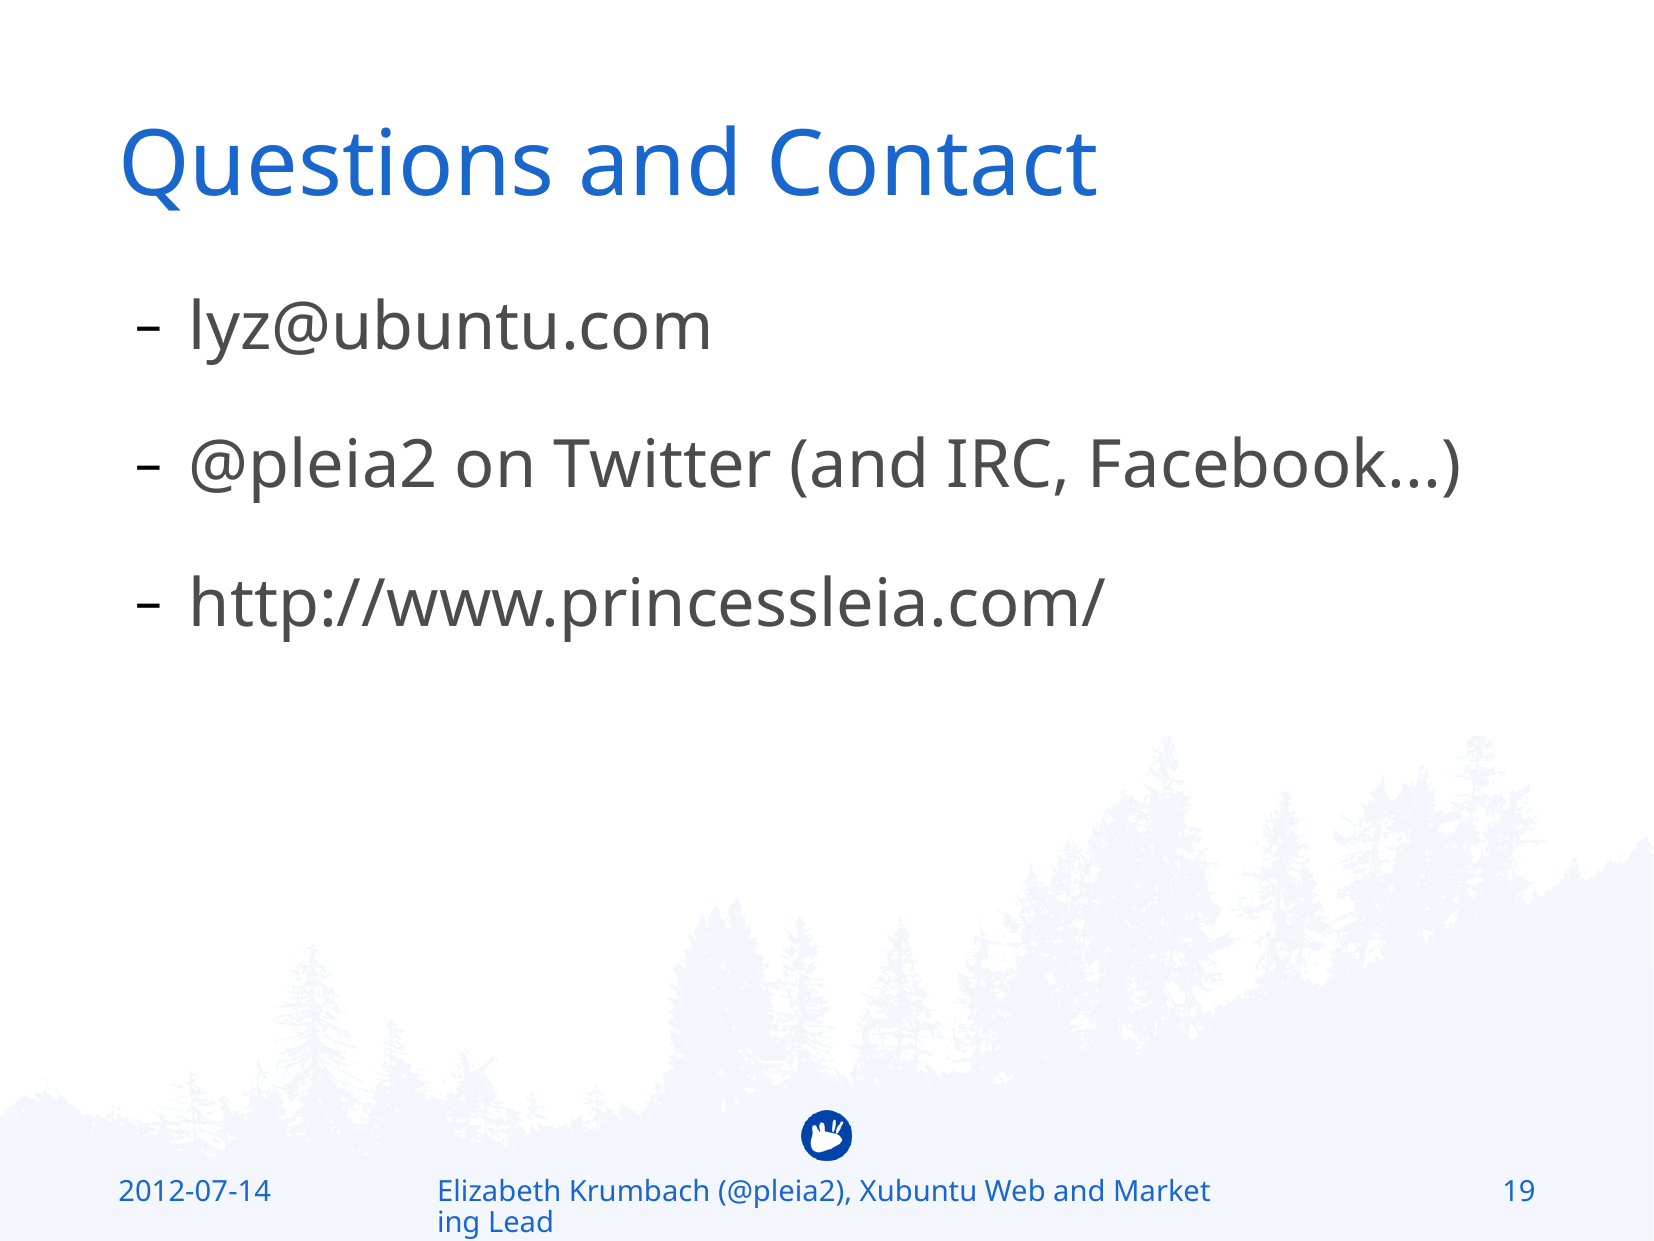

# Questions and Contact
lyz@ubuntu.com
@pleia2 on Twitter (and IRC, Facebook...)
http://www.princessleia.com/
Elizabeth Krumbach (@pleia2), Xubuntu Web and Marketing Lead
2012-07-14
19